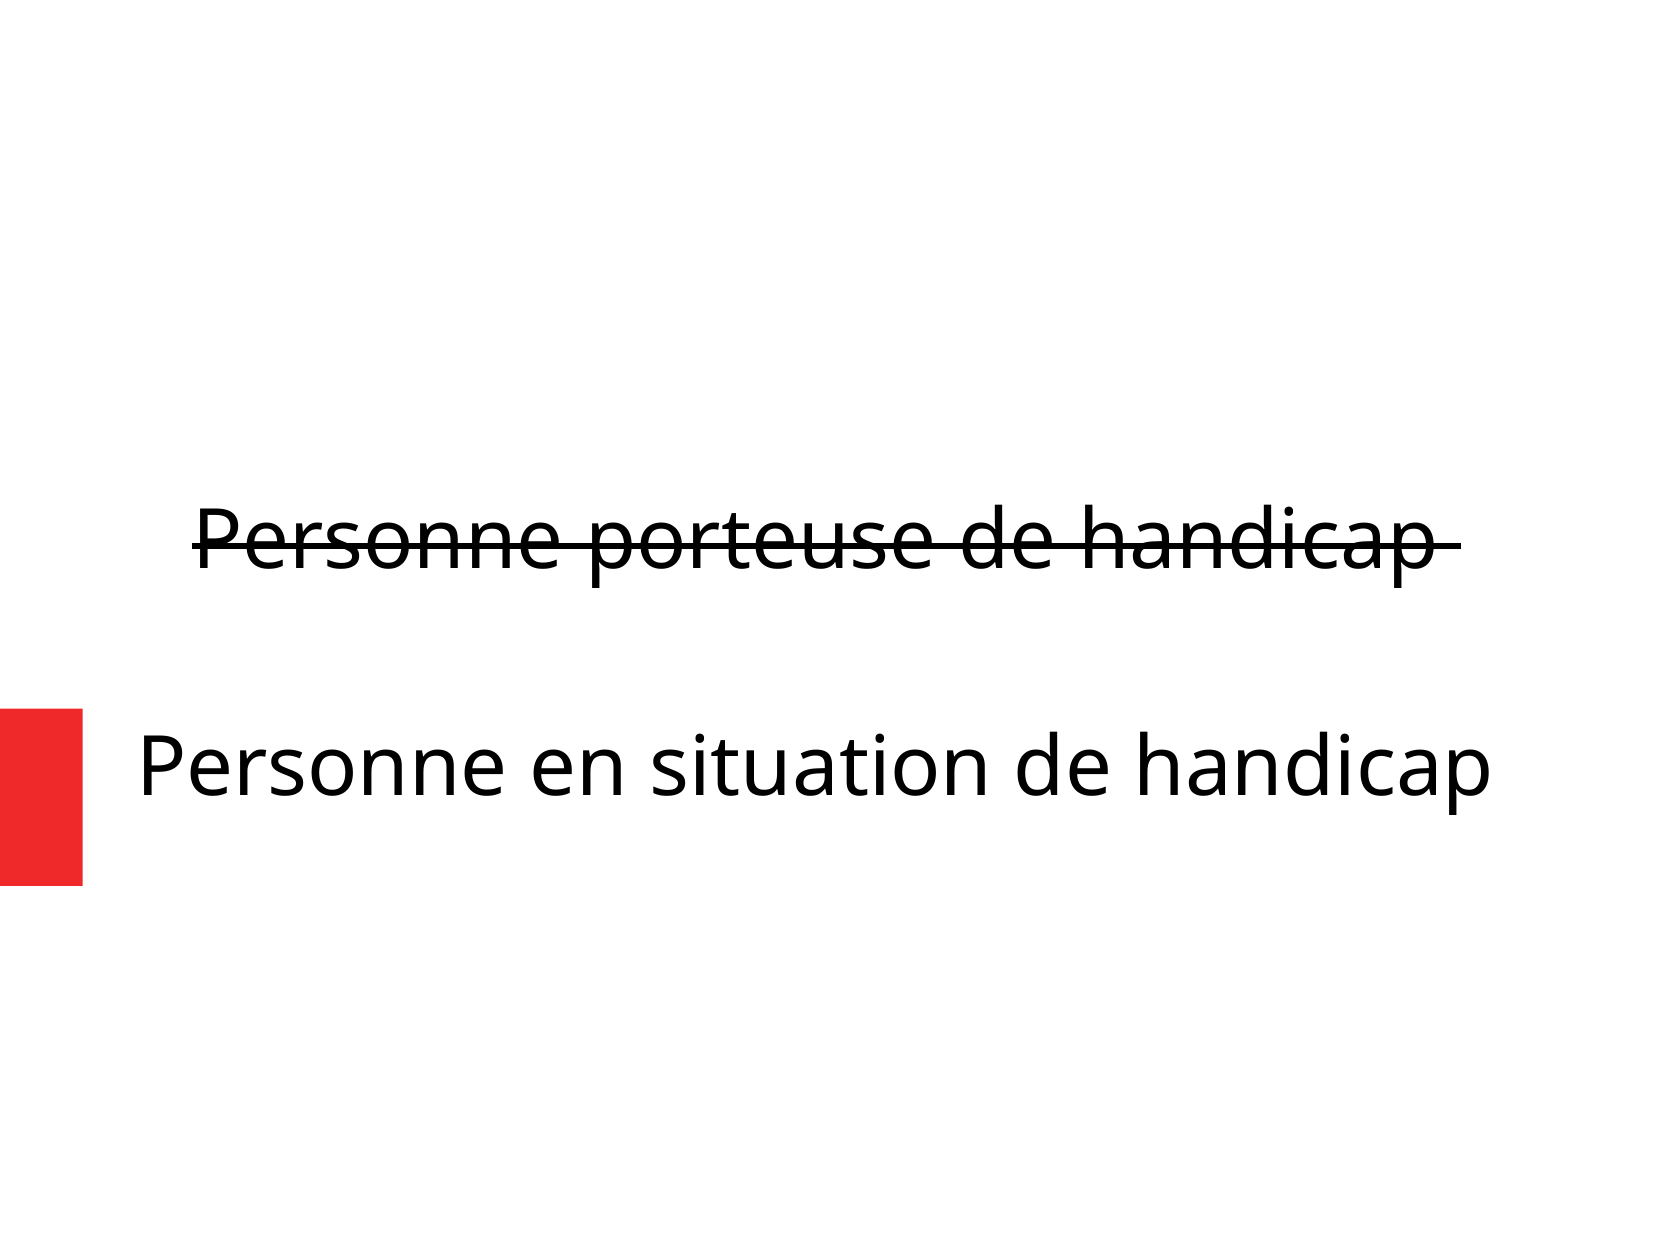

# Personne porteuse de handicap
Personne en situation de handicap